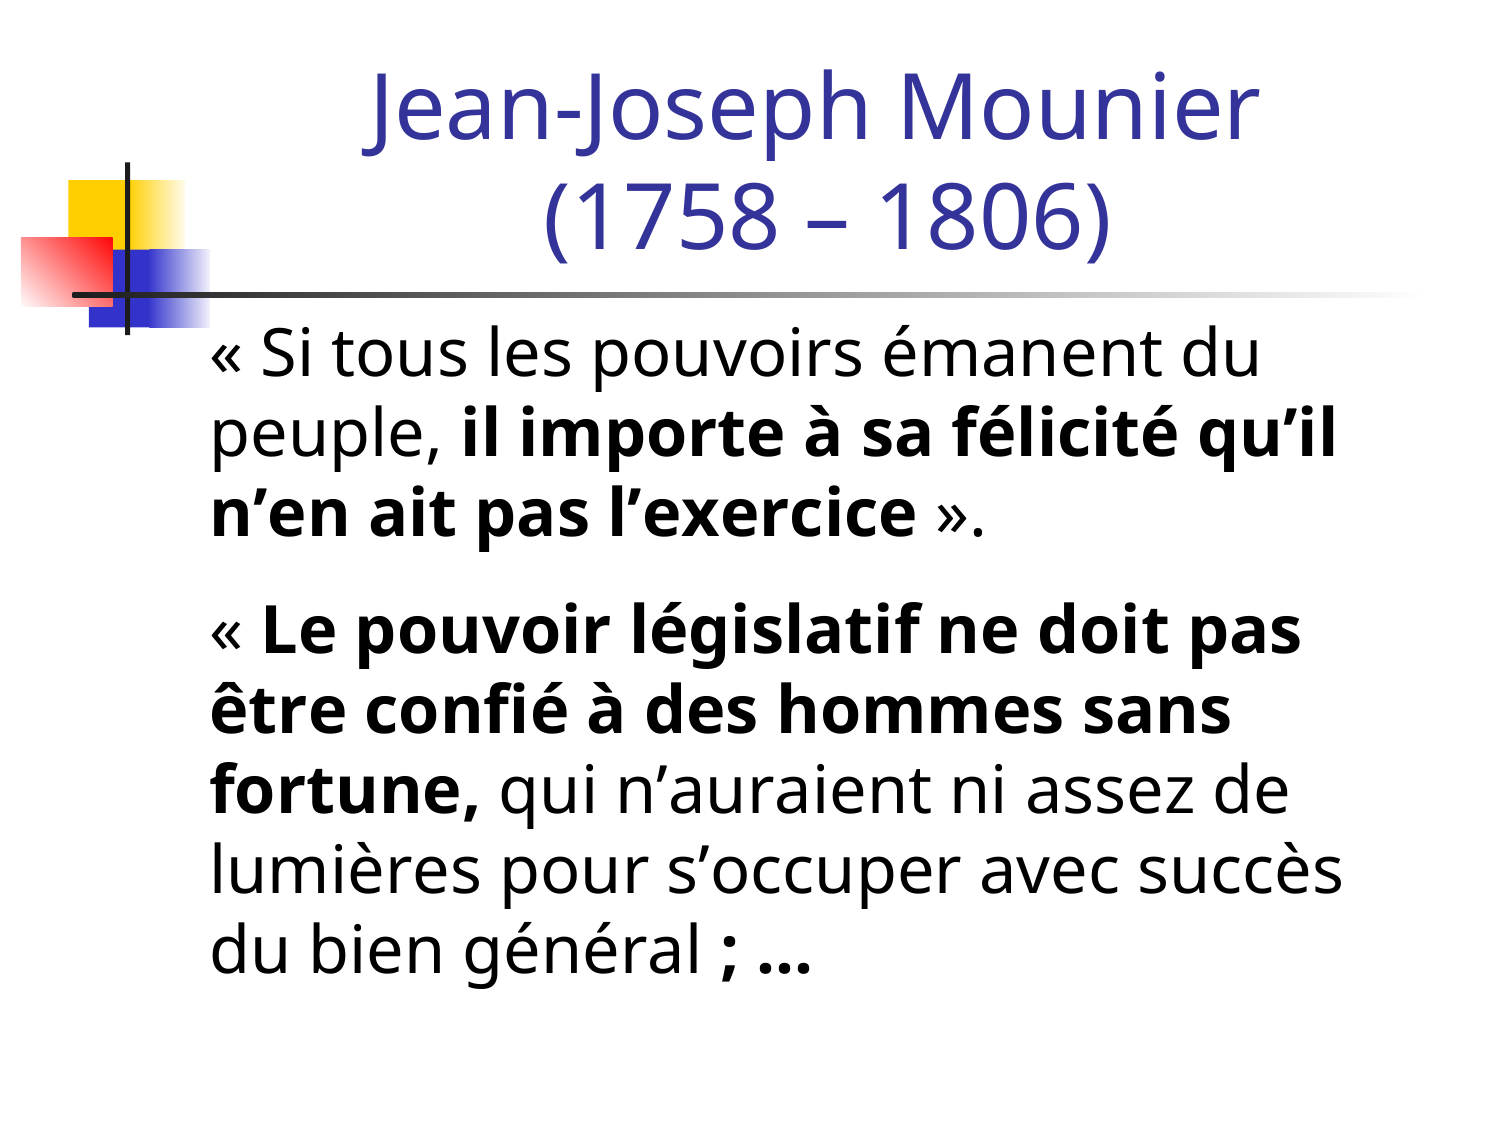

Jean-Joseph Mounier
(1758 – 1806)
« Si tous les pouvoirs émanent du peuple, il importe à sa félicité qu’il n’en ait pas l’exercice ».
« Le pouvoir législatif ne doit pas être confié à des hommes sans fortune, qui n’auraient ni assez de lumières pour s’occuper avec succès du bien général ; ...